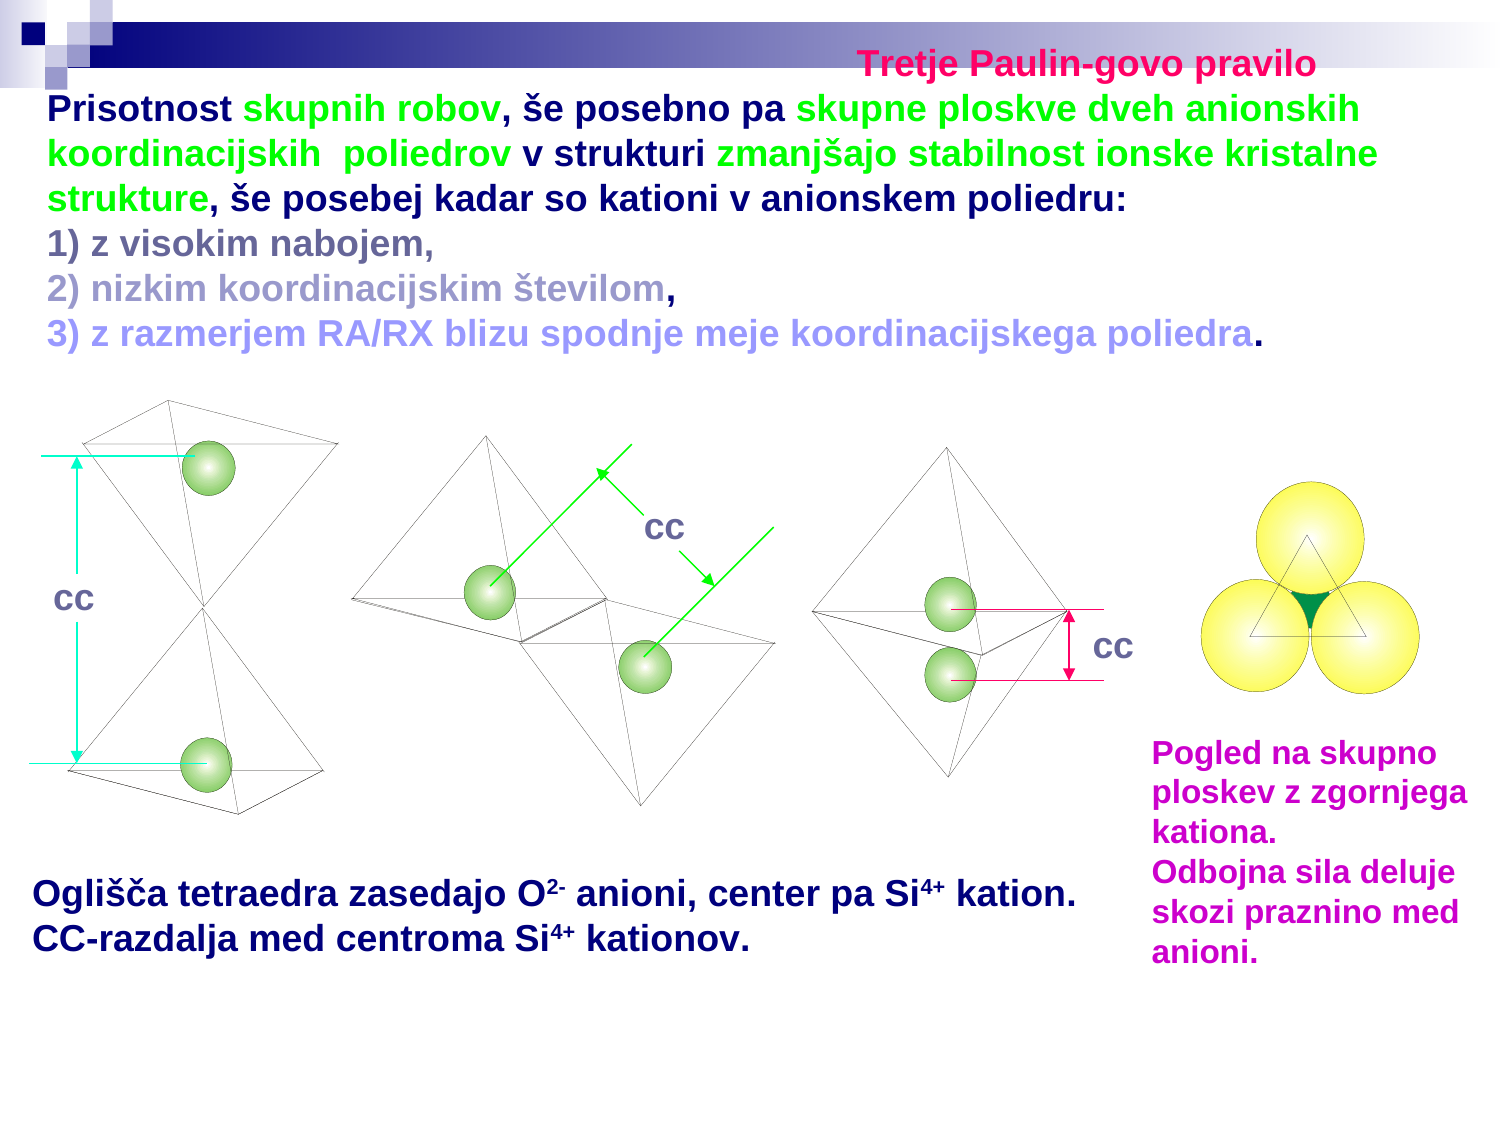

Tretje Paulin-govo pravilo
Prisotnost skupnih robov, še posebno pa skupne ploskve dveh anionskih
koordinacijskih poliedrov v strukturi zmanjšajo stabilnost ionske kristalne
strukture, še posebej kadar so kationi v anionskem poliedru:
1) z visokim nabojem,
2) nizkim koordinacijskim številom,
3) z razmerjem RA/RX blizu spodnje meje koordinacijskega poliedra.
cc
cc
cc
Pogled na skupno
ploskev z zgornjega
kationa.
Odbojna sila deluje
skozi praznino med
anioni.
Oglišča tetraedra zasedajo O2- anioni, center pa Si4+ kation.
CC-razdalja med centroma Si4+ kationov.